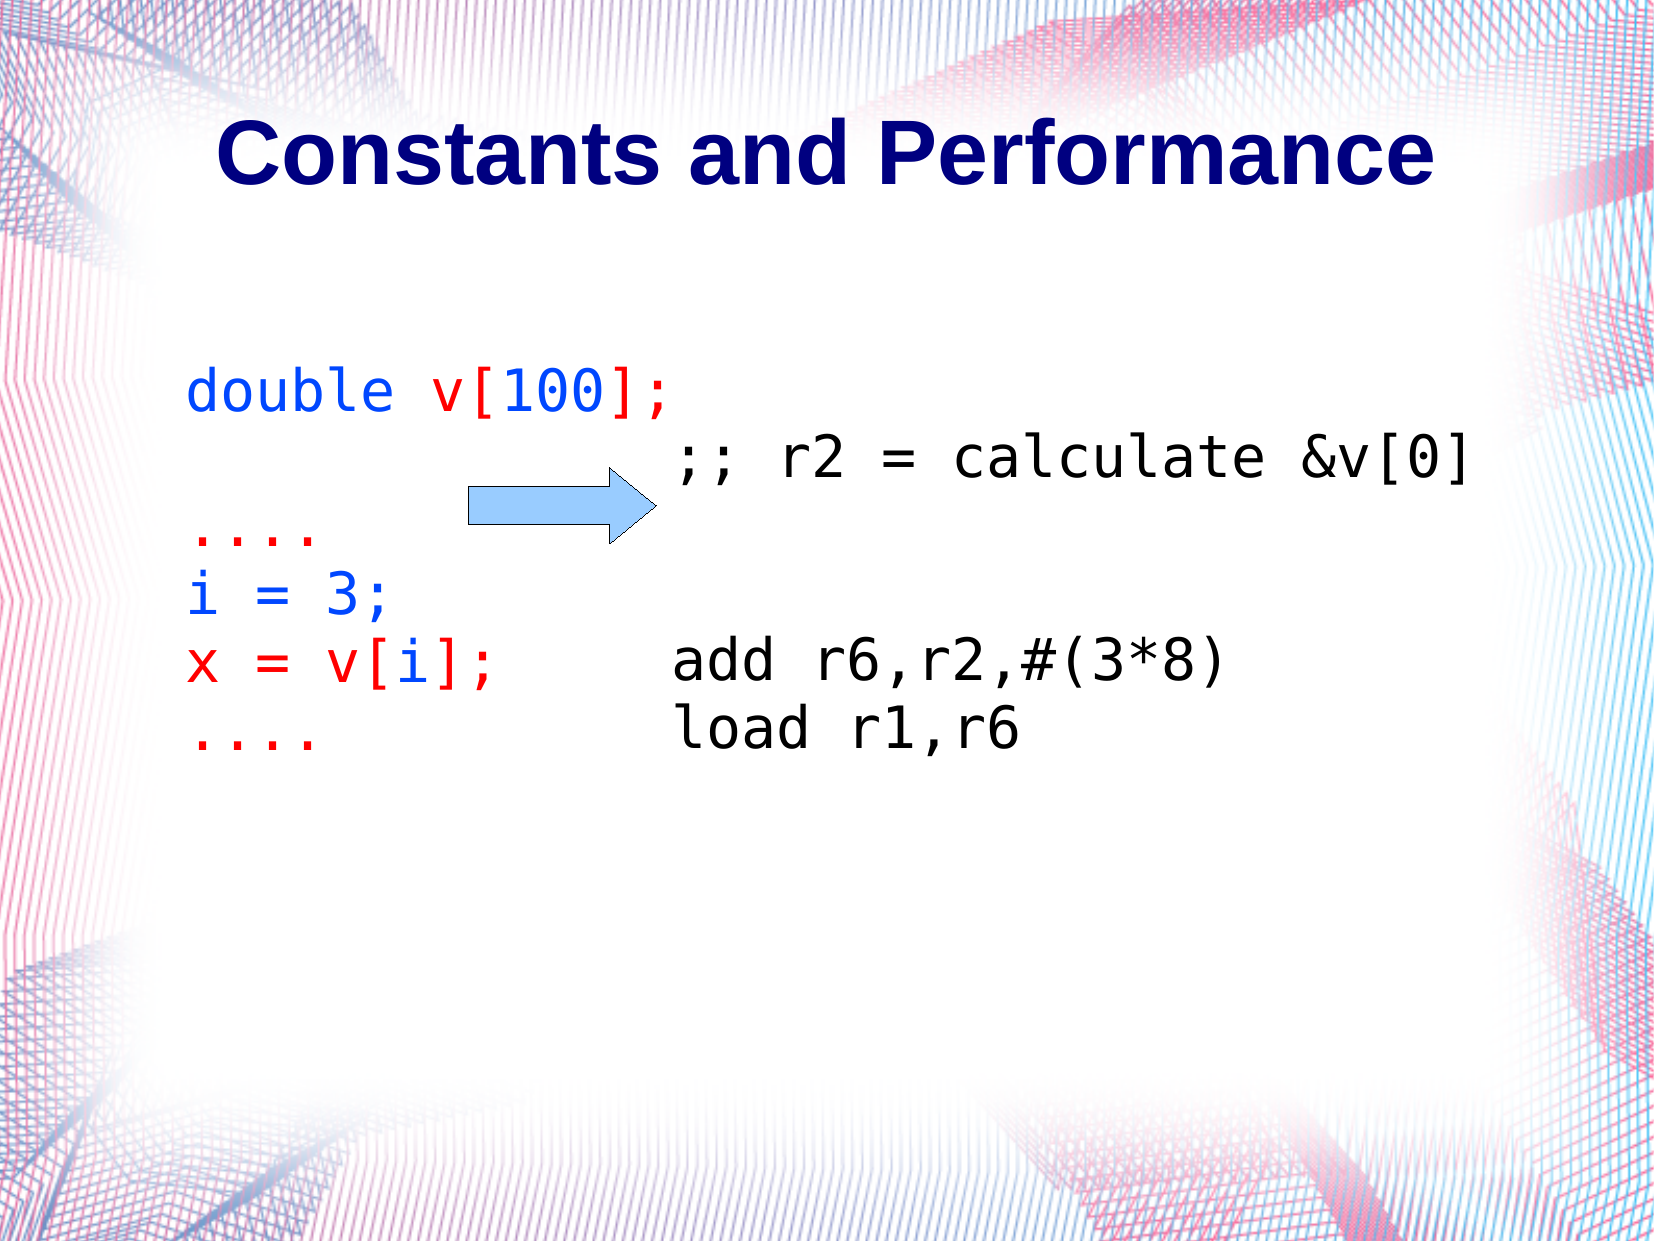

# Constants and Performance
;; r2 = calculate &v[0]
add r6,r2,#(3*8)
load r1,r6
double v[100];
....
i = 3;
x = v[i];
....